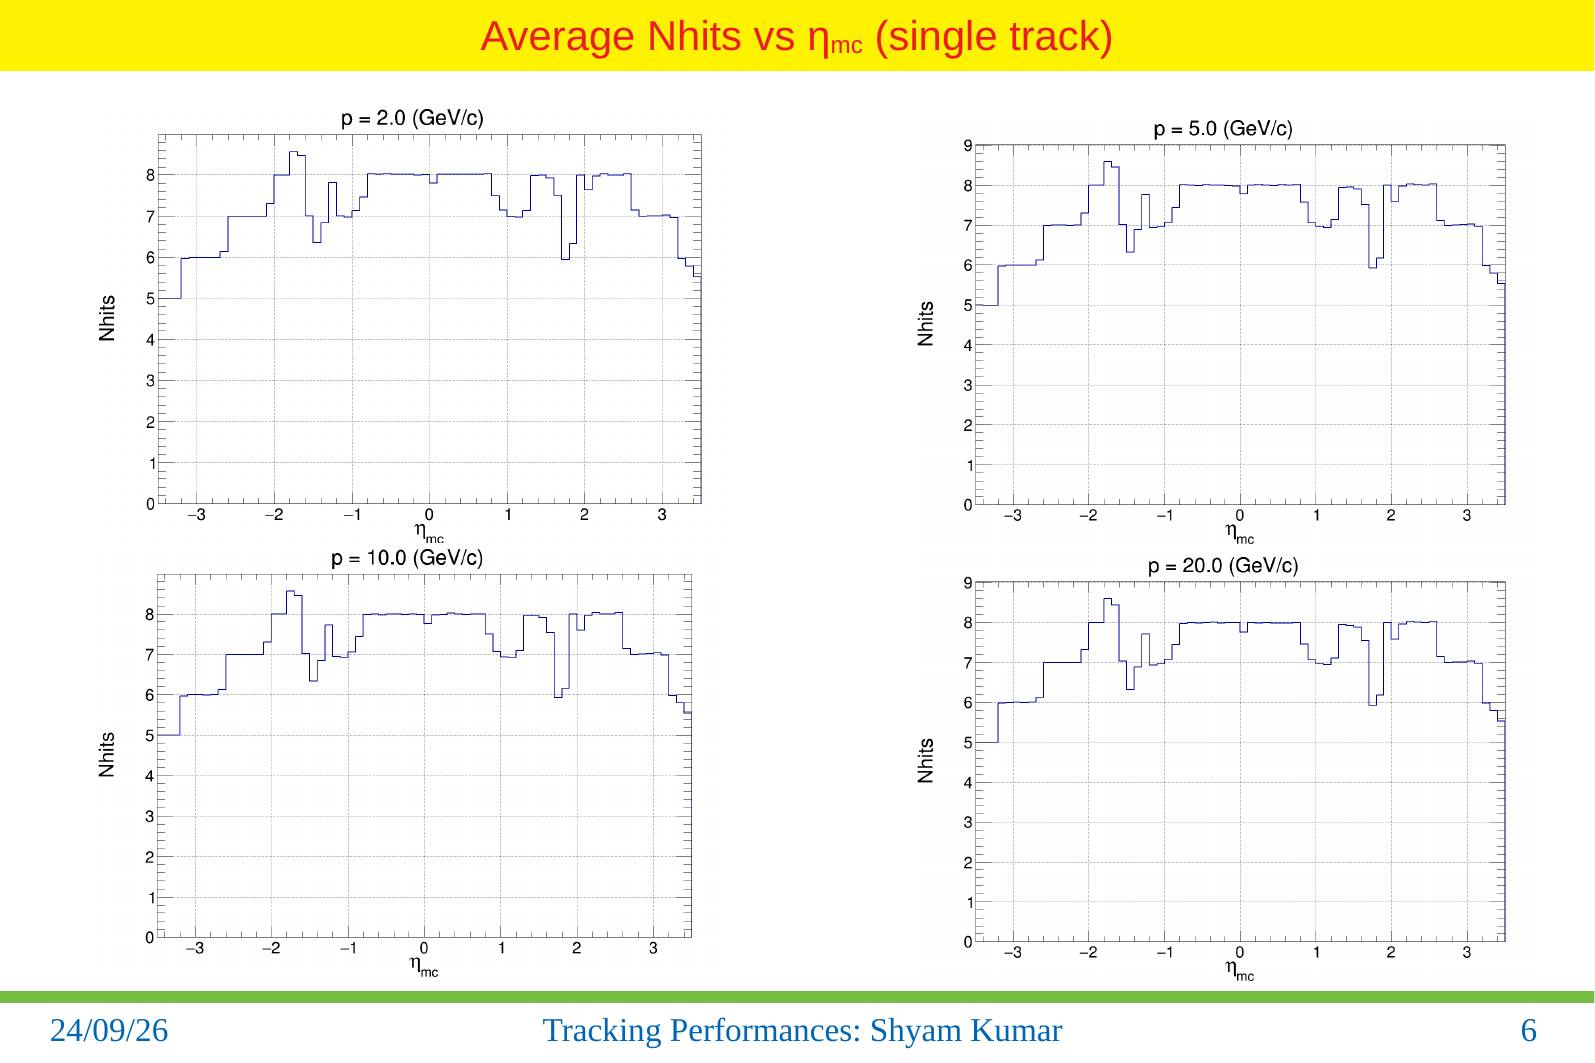

# Average Nhits vs ηmc (single track)
Tracking Performances: Shyam Kumar
6